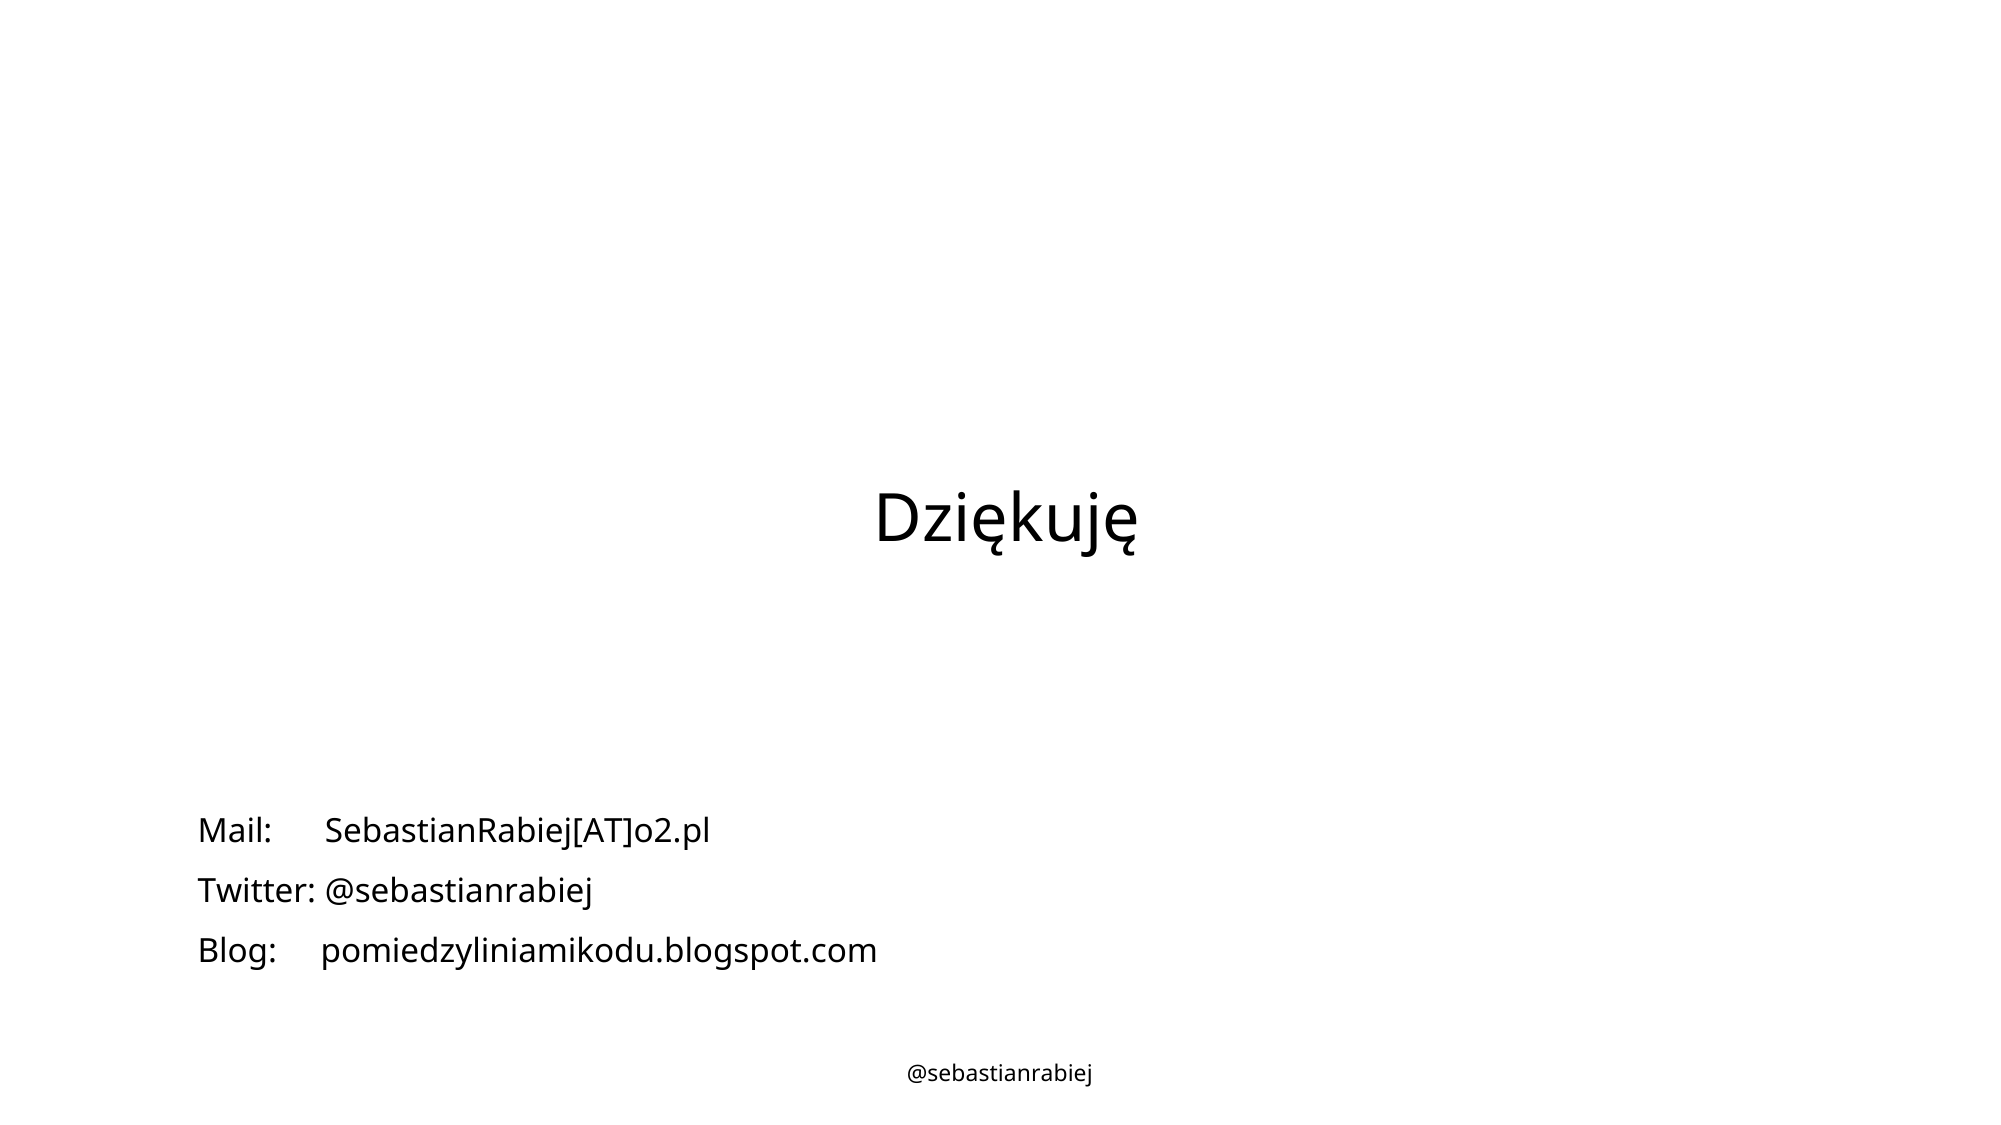

Dziękuję
Mail: SebastianRabiej[AT]o2.pl
Twitter: @sebastianrabiej
Blog: pomiedzyliniamikodu.blogspot.com
@sebastianrabiej